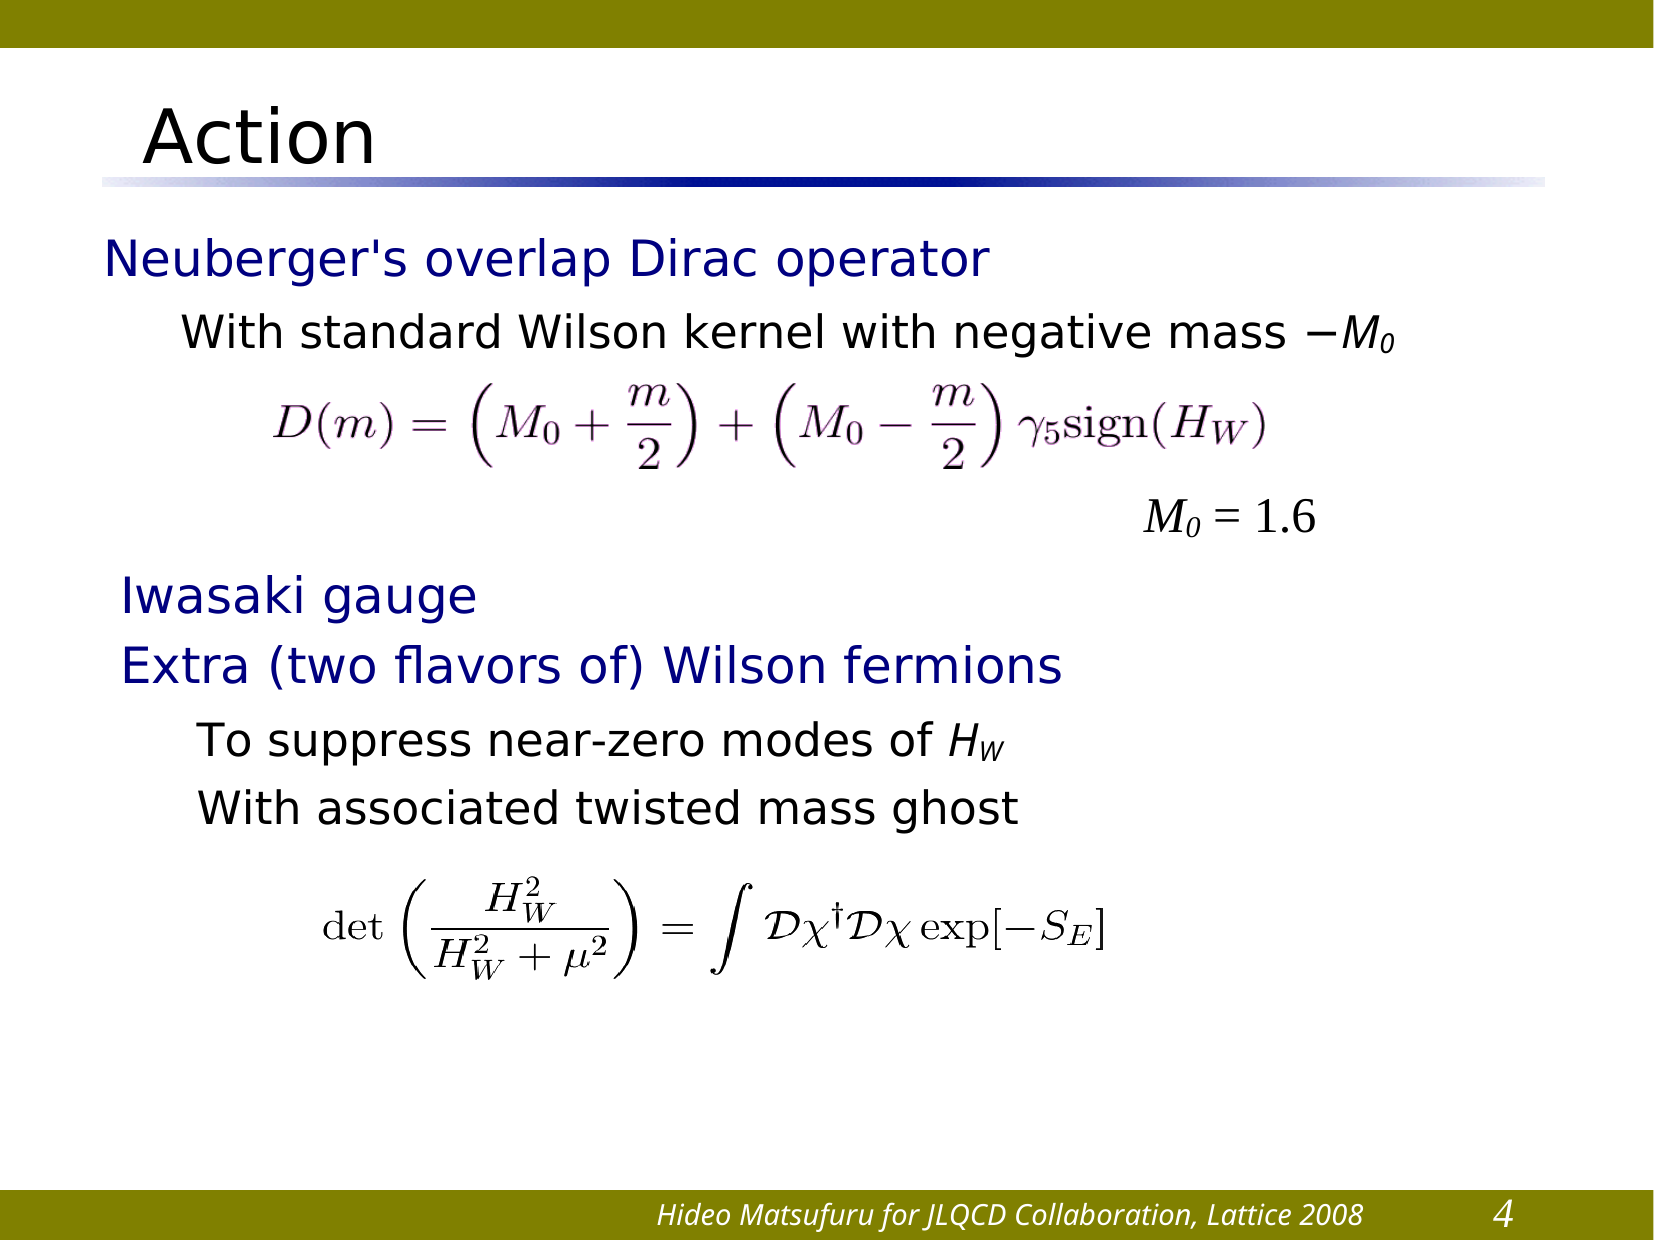

# Action
Neuberger's overlap Dirac operator
With standard Wilson kernel with negative mass −M0
M0 = 1.6
Iwasaki gauge
Extra (two flavors of) Wilson fermions
To suppress near-zero modes of HW
With associated twisted mass ghost